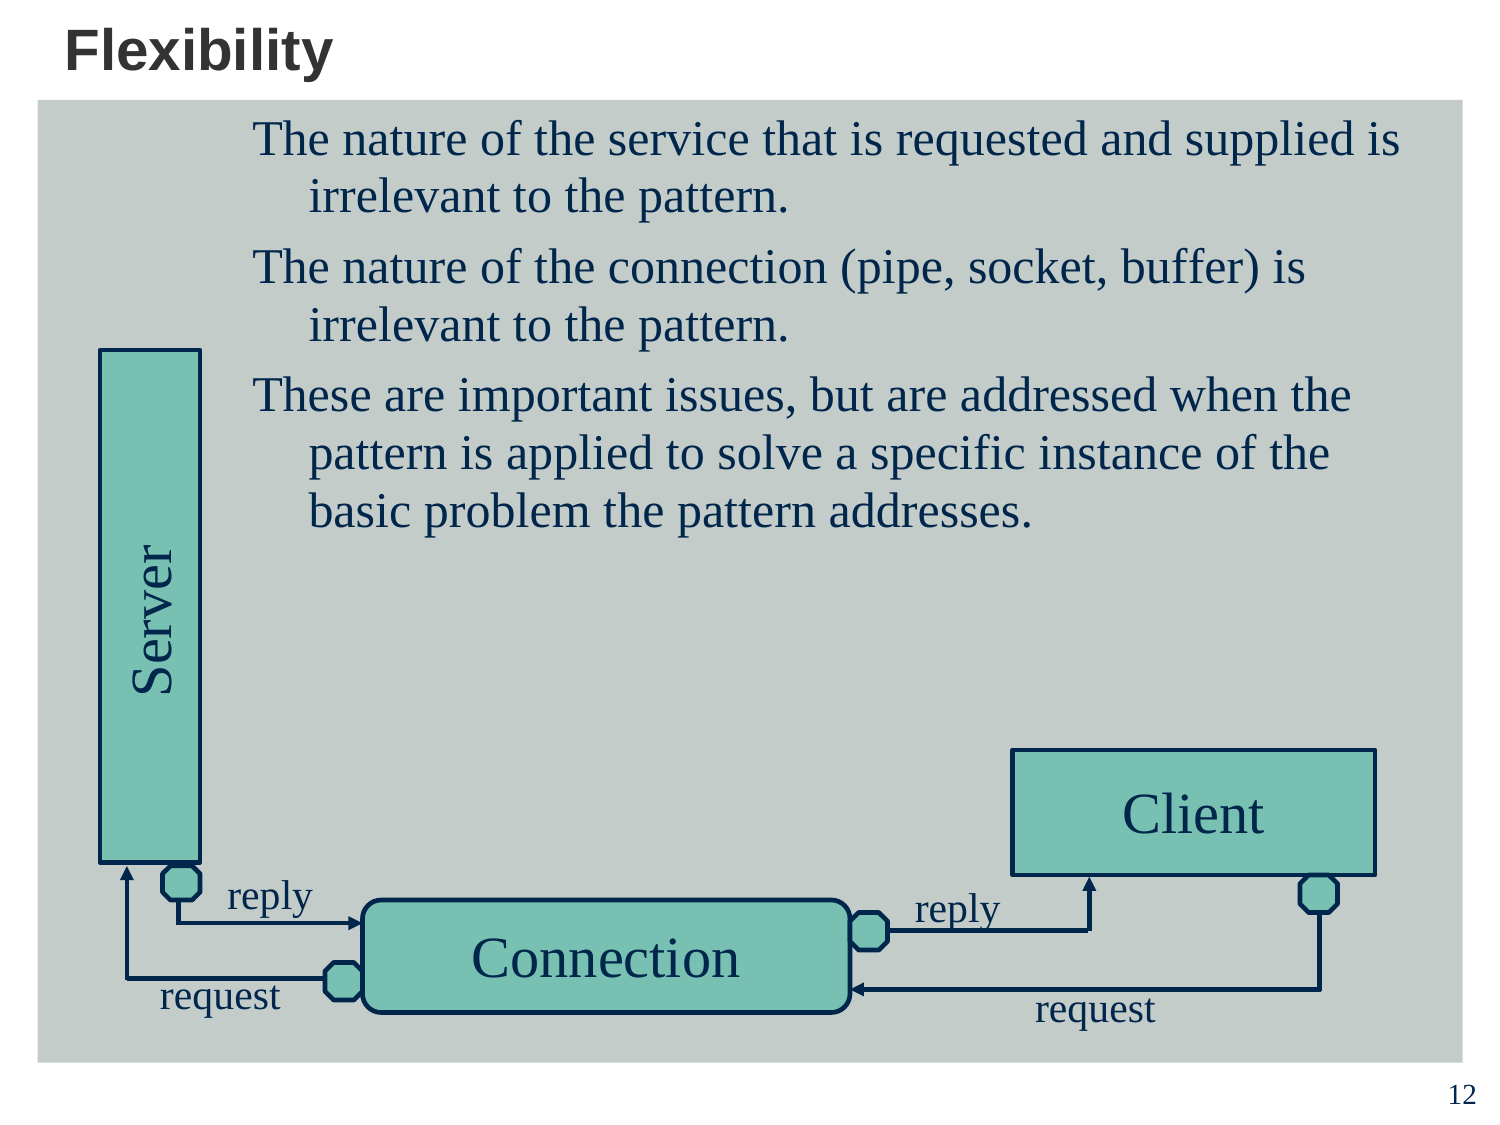

# Flexibility
The nature of the service that is requested and supplied is irrelevant to the pattern.
The nature of the connection (pipe, socket, buffer) is irrelevant to the pattern.
These are important issues, but are addressed when the pattern is applied to solve a specific instance of the basic problem the pattern addresses.
Server
Client
reply
reply
Connection
request
request